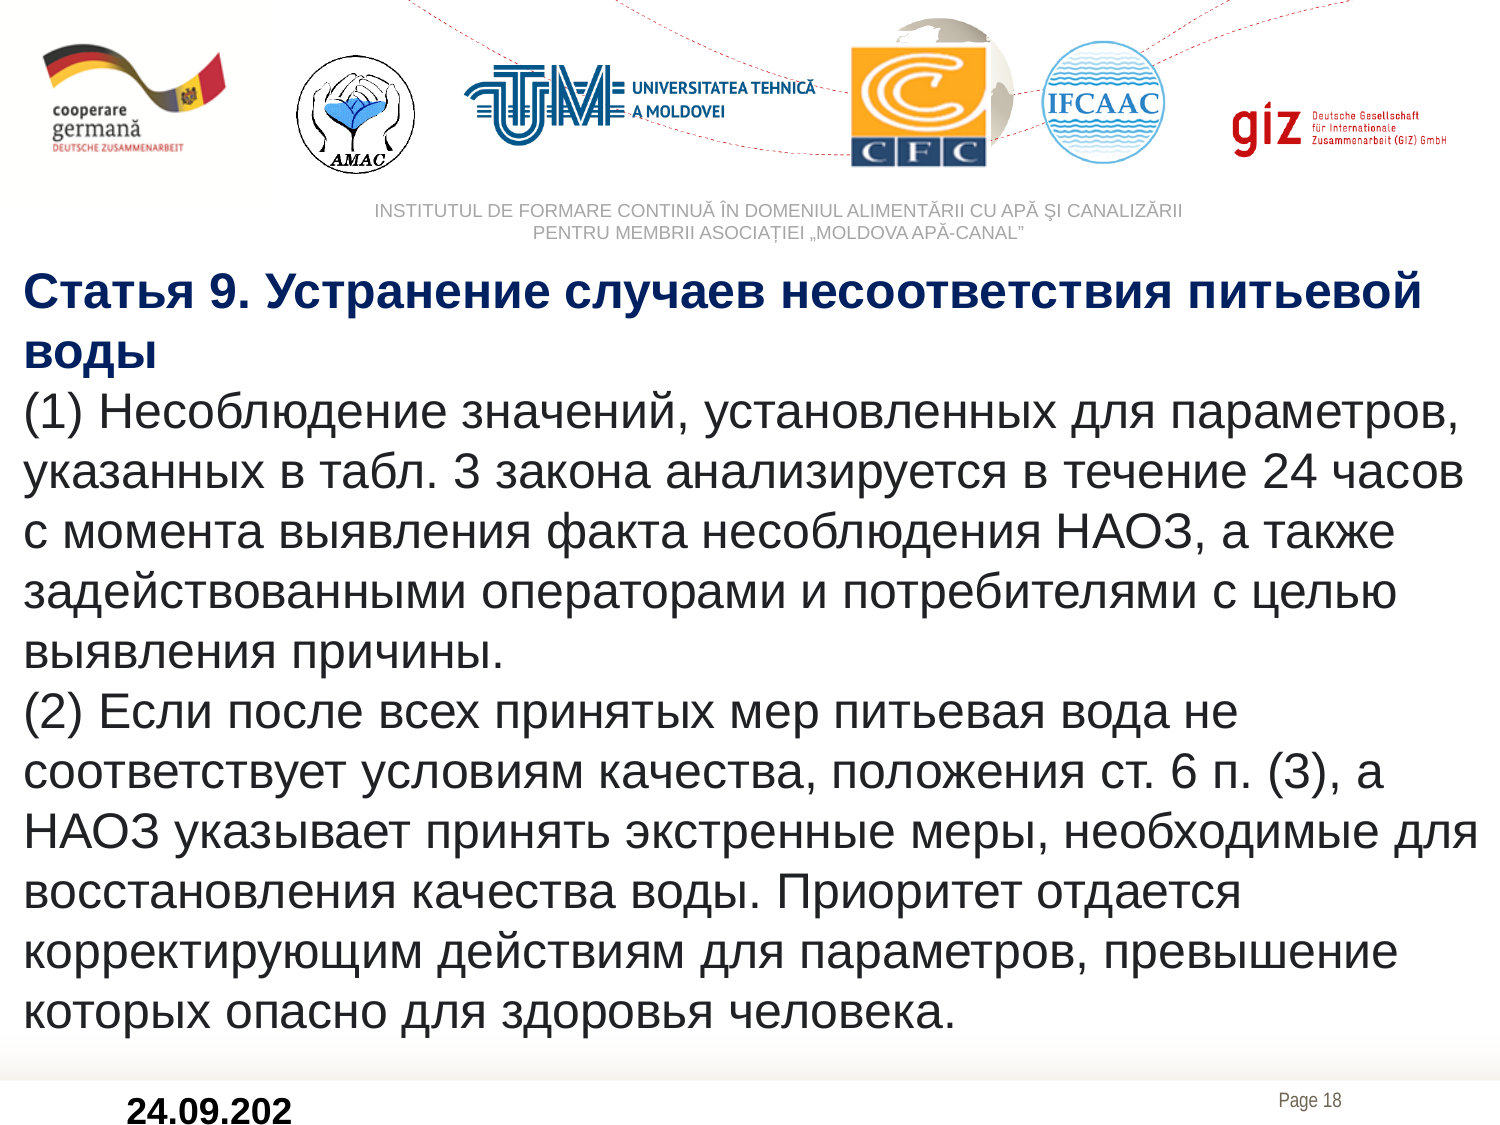

INSTITUTUL DE FORMARE CONTINUĂ ÎN DOMENIUL ALIMENTĂRII CU APĂ ŞI CANALIZĂRII
PENTRU MEMBRII ASOCIAȚIEI „MOLDOVA APĂ-CANAL”
# Статья 9. Устранение случаев несоответствия питьевой воды (1) Несоблюдение значений, установленных для параметров, указанных в табл. 3 закона анализируется в течение 24 часов с момента выявления факта несоблюдения НАОЗ, а также задействованными операторами и потребителями с целью выявления причины. (2) Если после всех принятых мер питьевая вода не соответствует условиям качества, положения ст. 6 п. (3), а НАОЗ указывает принять экстренные меры, необходимые для восстановления качества воды. Приоритет отдается корректирующим действиям для параметров, превышение которых опасно для здоровья человека.